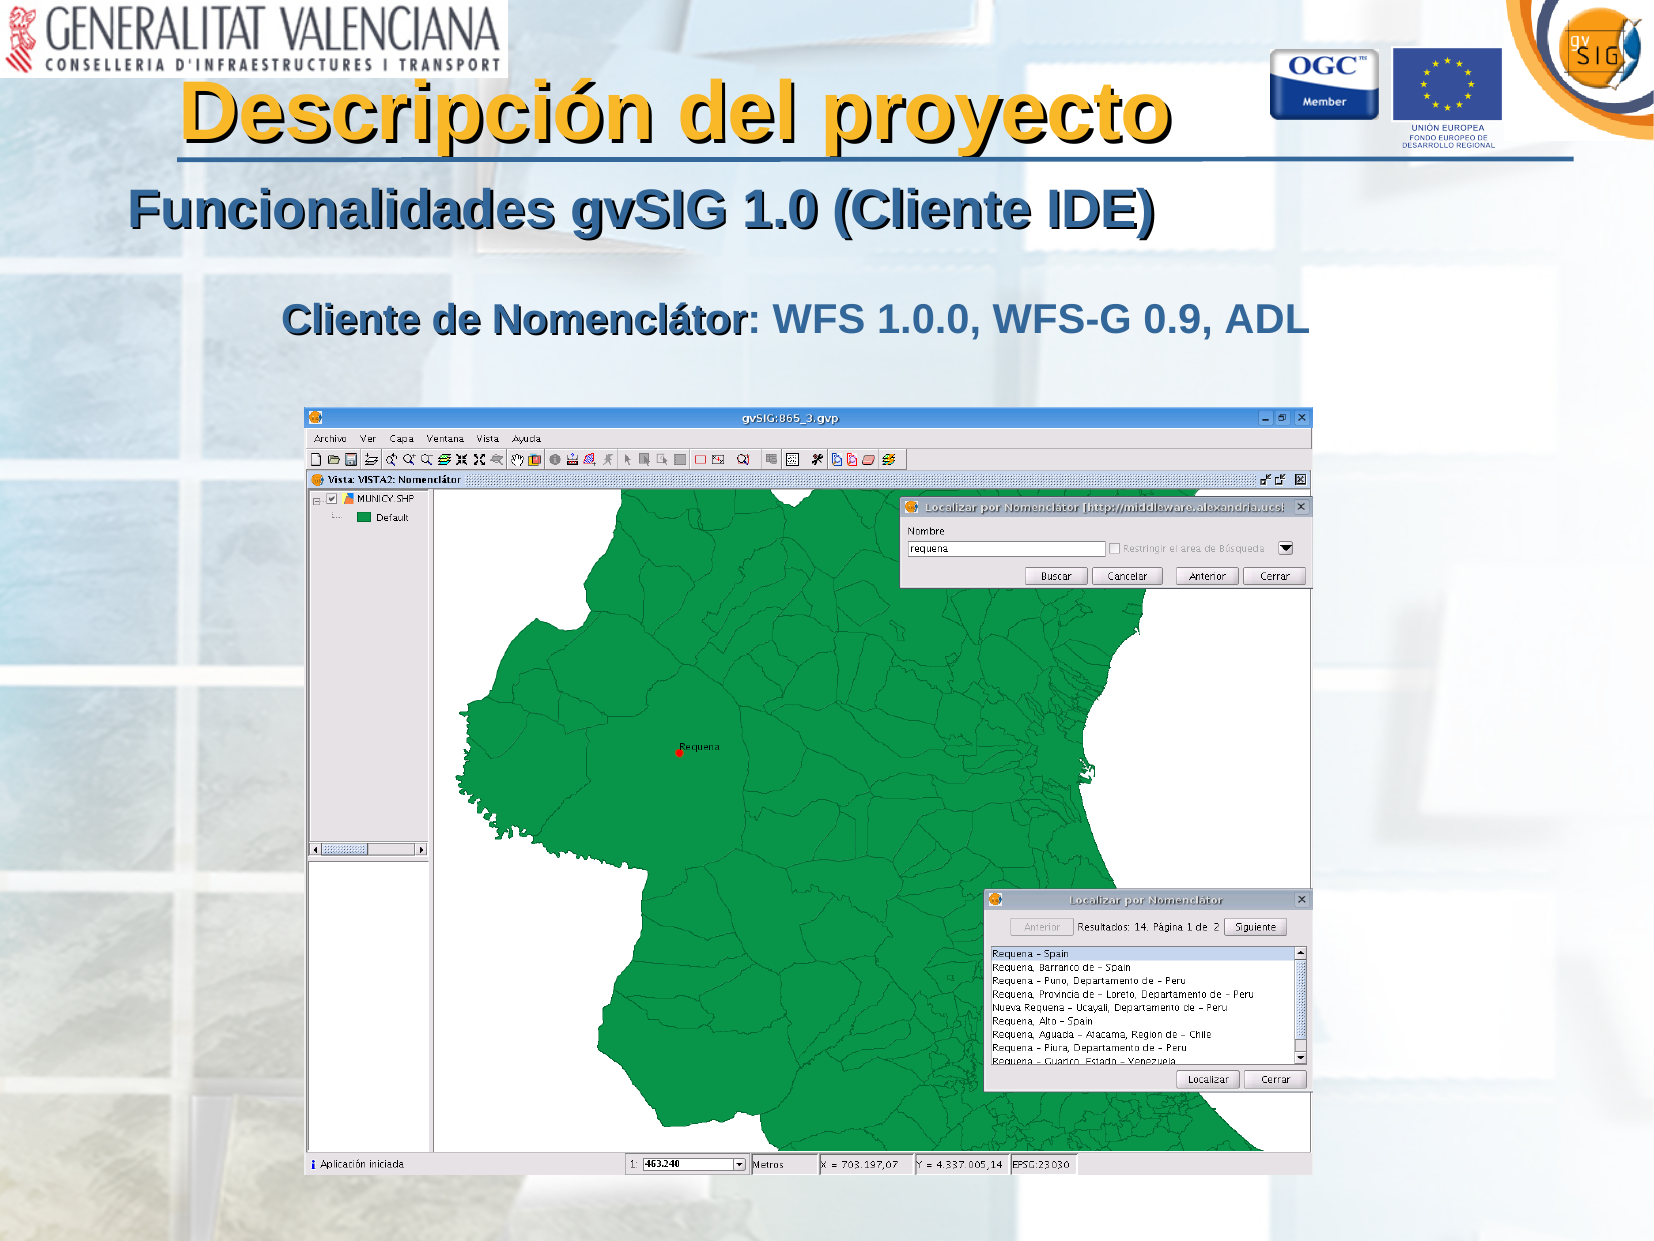

# Descripción del proyecto
Funcionalidades gvSIG 1.0 (Cliente IDE)
	Cliente de Nomenclátor: WFS 1.0.0, WFS-G 0.9, ADL